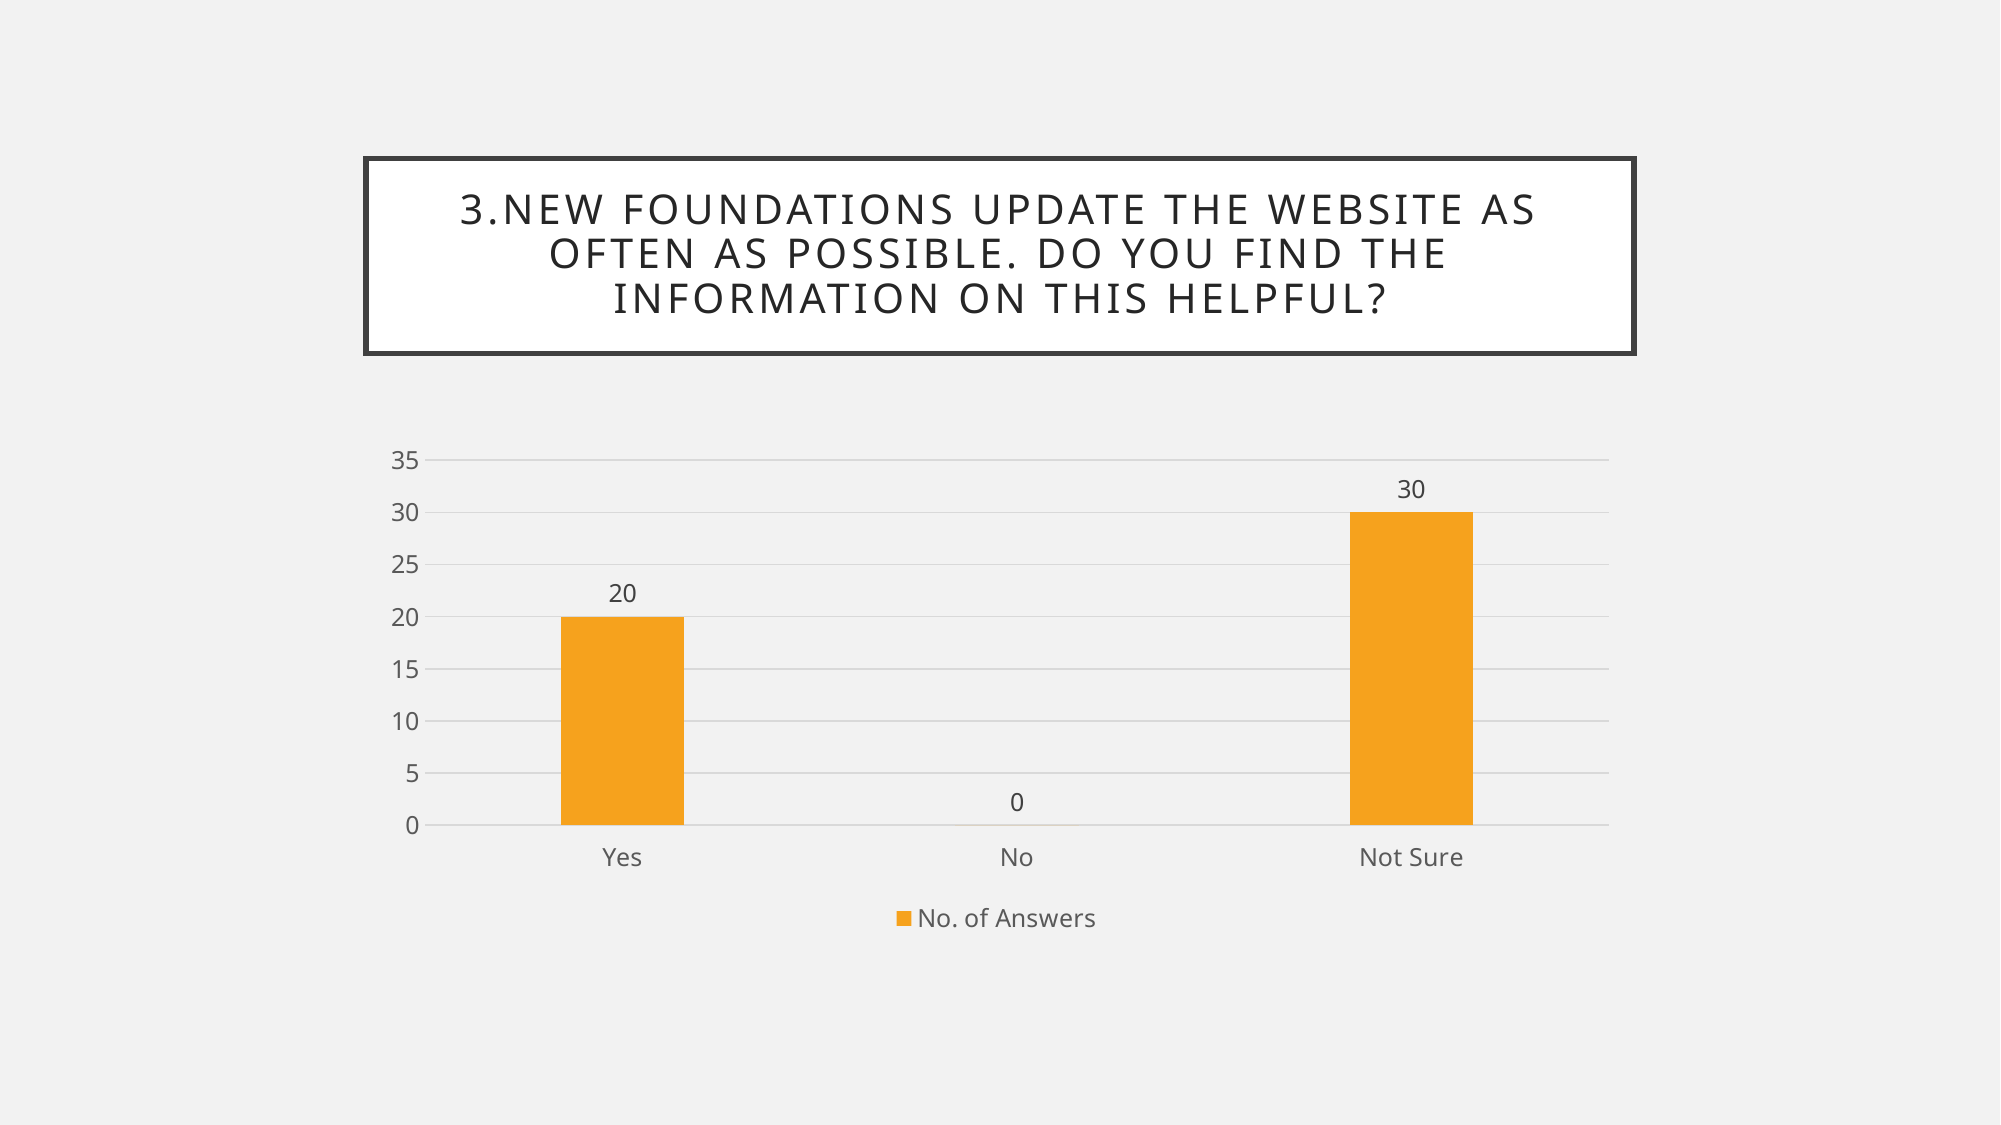

# 3.New foundations update the website as often as possible. Do you find the information on this helpful?
### Chart
| Category | No. of Answers |
|---|---|
| Yes | 20.0 |
| No | 0.0 |
| Not Sure | 30.0 |